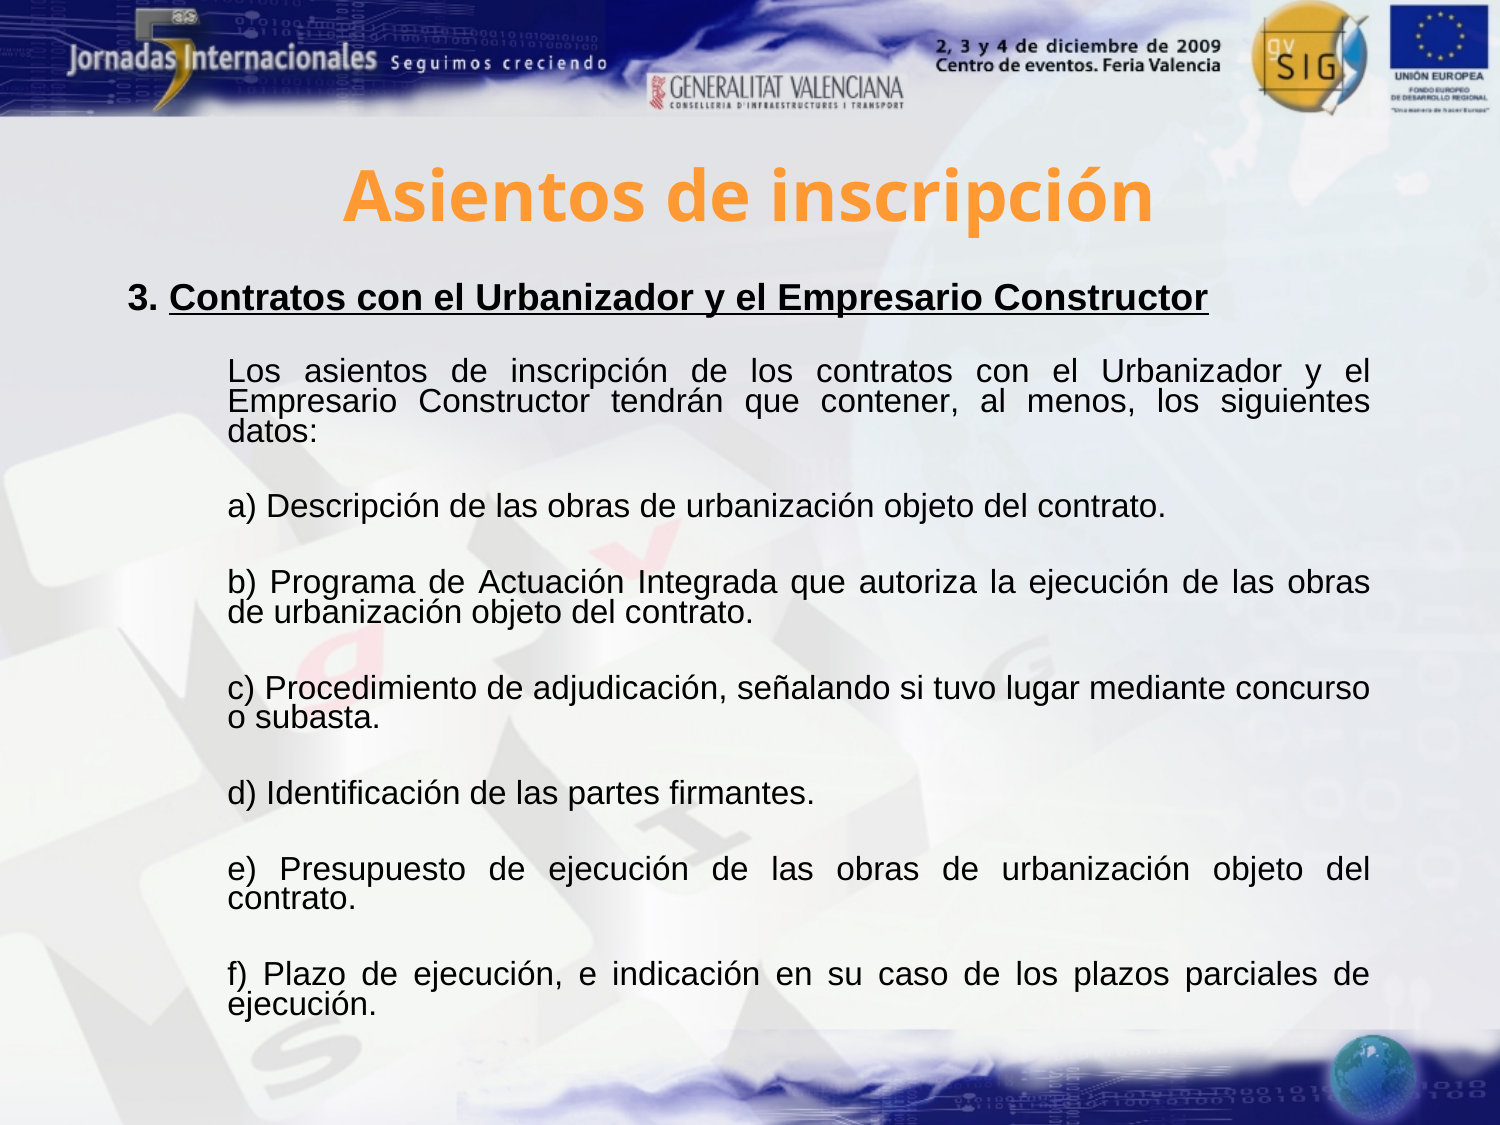

Asientos de inscripción
# 3. Contratos con el Urbanizador y el Empresario Constructor
	Los asientos de inscripción de los contratos con el Urbanizador y el Empresario Constructor tendrán que contener, al menos, los siguientes datos:
	a) Descripción de las obras de urbanización objeto del contrato.
	b) Programa de Actuación Integrada que autoriza la ejecución de las obras de urbanización objeto del contrato.
	c) Procedimiento de adjudicación, señalando si tuvo lugar mediante concurso o subasta.
	d) Identificación de las partes firmantes.
	e) Presupuesto de ejecución de las obras de urbanización objeto del contrato.
	f) Plazo de ejecución, e indicación en su caso de los plazos parciales de ejecución.